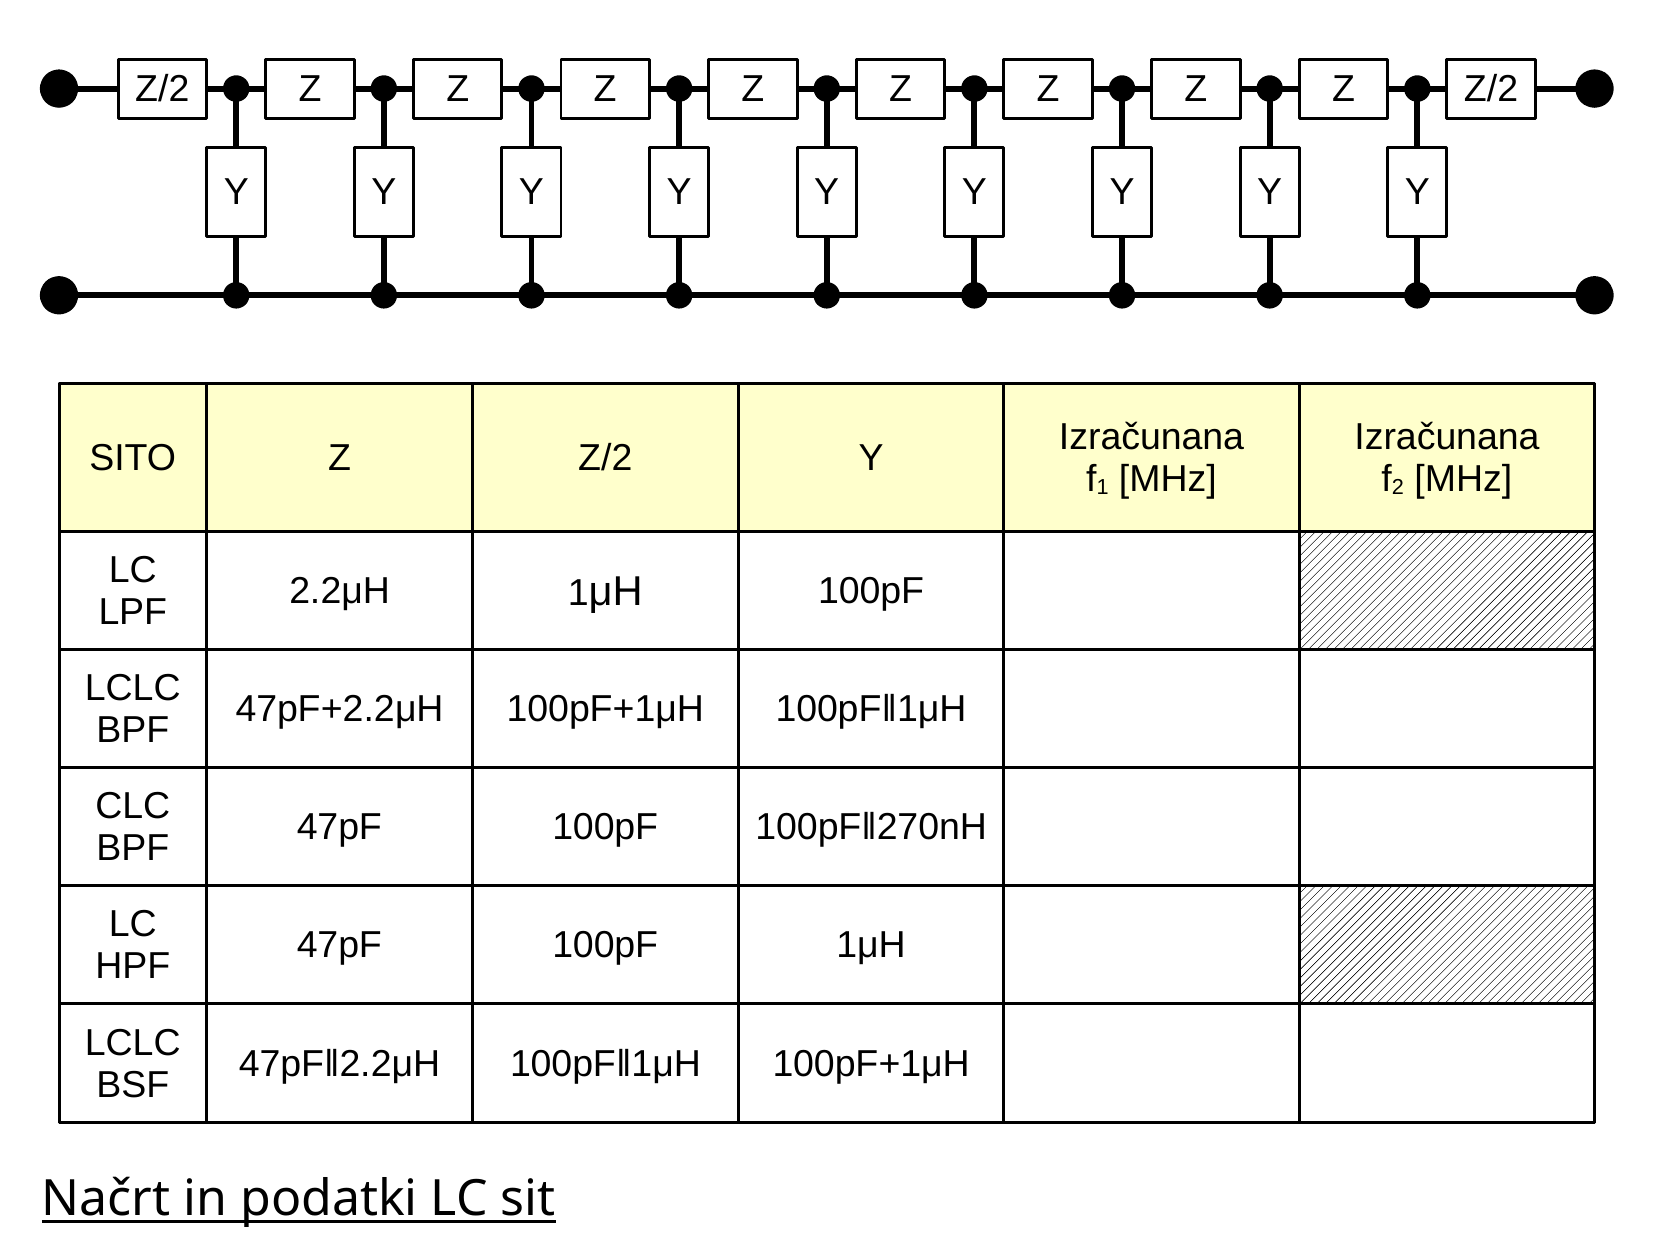

Z/2
Z
Z
Z
Z
Z
Z
Z
Z
Z/2
Y
Y
Y
Y
Y
Y
Y
Y
Y
SITO
SITO
Z
Z
Z/2
Z/2
Y
Y
Izračunana
f1 [MHz]
Izračunana
f1 [MHz]
Izračunana
f2 [MHz]
Izračunana
f2 [MHz]
LC
LPF
LC
LPF
2.2μH
2.2μH
1μH
1μH
100pF
100pF
LCLC
BPF
LCLC
BPF
47pF+2.2μH
47pF+2.2μH
100pF+1μH
100pF+1μH
100pF‖1μH
100pF‖1μH
CLC
BPF
CLC
BPF
47pF
47pF
100pF
100pF
100pF‖270nH
100pF‖270nH
LC
HPF
LC
HPF
47pF
47pF
100pF
100pF
1μH
1μH
LCLC
BSF
LCLC
BSF
47pF‖2.2μH
47pF‖2.2μH
100pF‖1μH
100pF‖1μH
100pF+1μH
100pF+1μH
Načrt in podatki LC sit